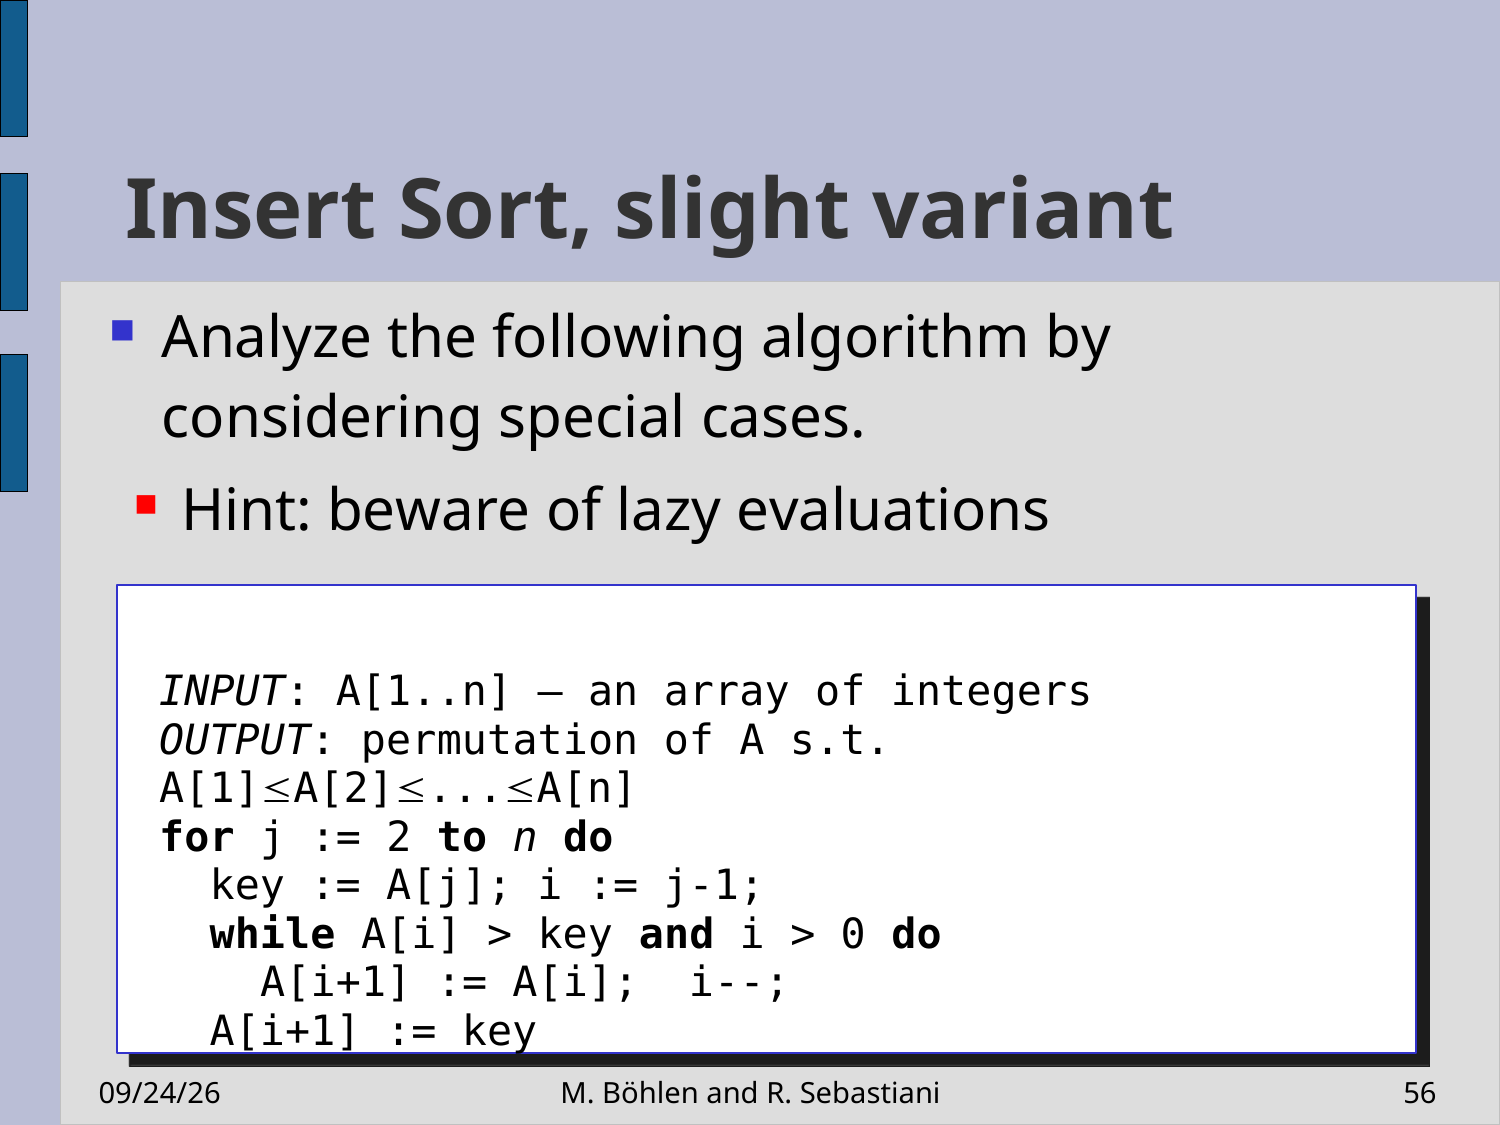

# Insert Sort, slight variant
Analyze the following algorithm by considering special cases.
Hint: beware of lazy evaluations
INPUT: A[1..n] – an array of integers
OUTPUT: permutation of A s.t. A[1]A[2]...A[n]
for j := 2 to n do
 key := A[j]; i := j-1;
 while A[i] > key and i > 0 do
 A[i+1] := A[i]; i--;
 A[i+1] := key
M. Böhlen and R. Sebastiani
56